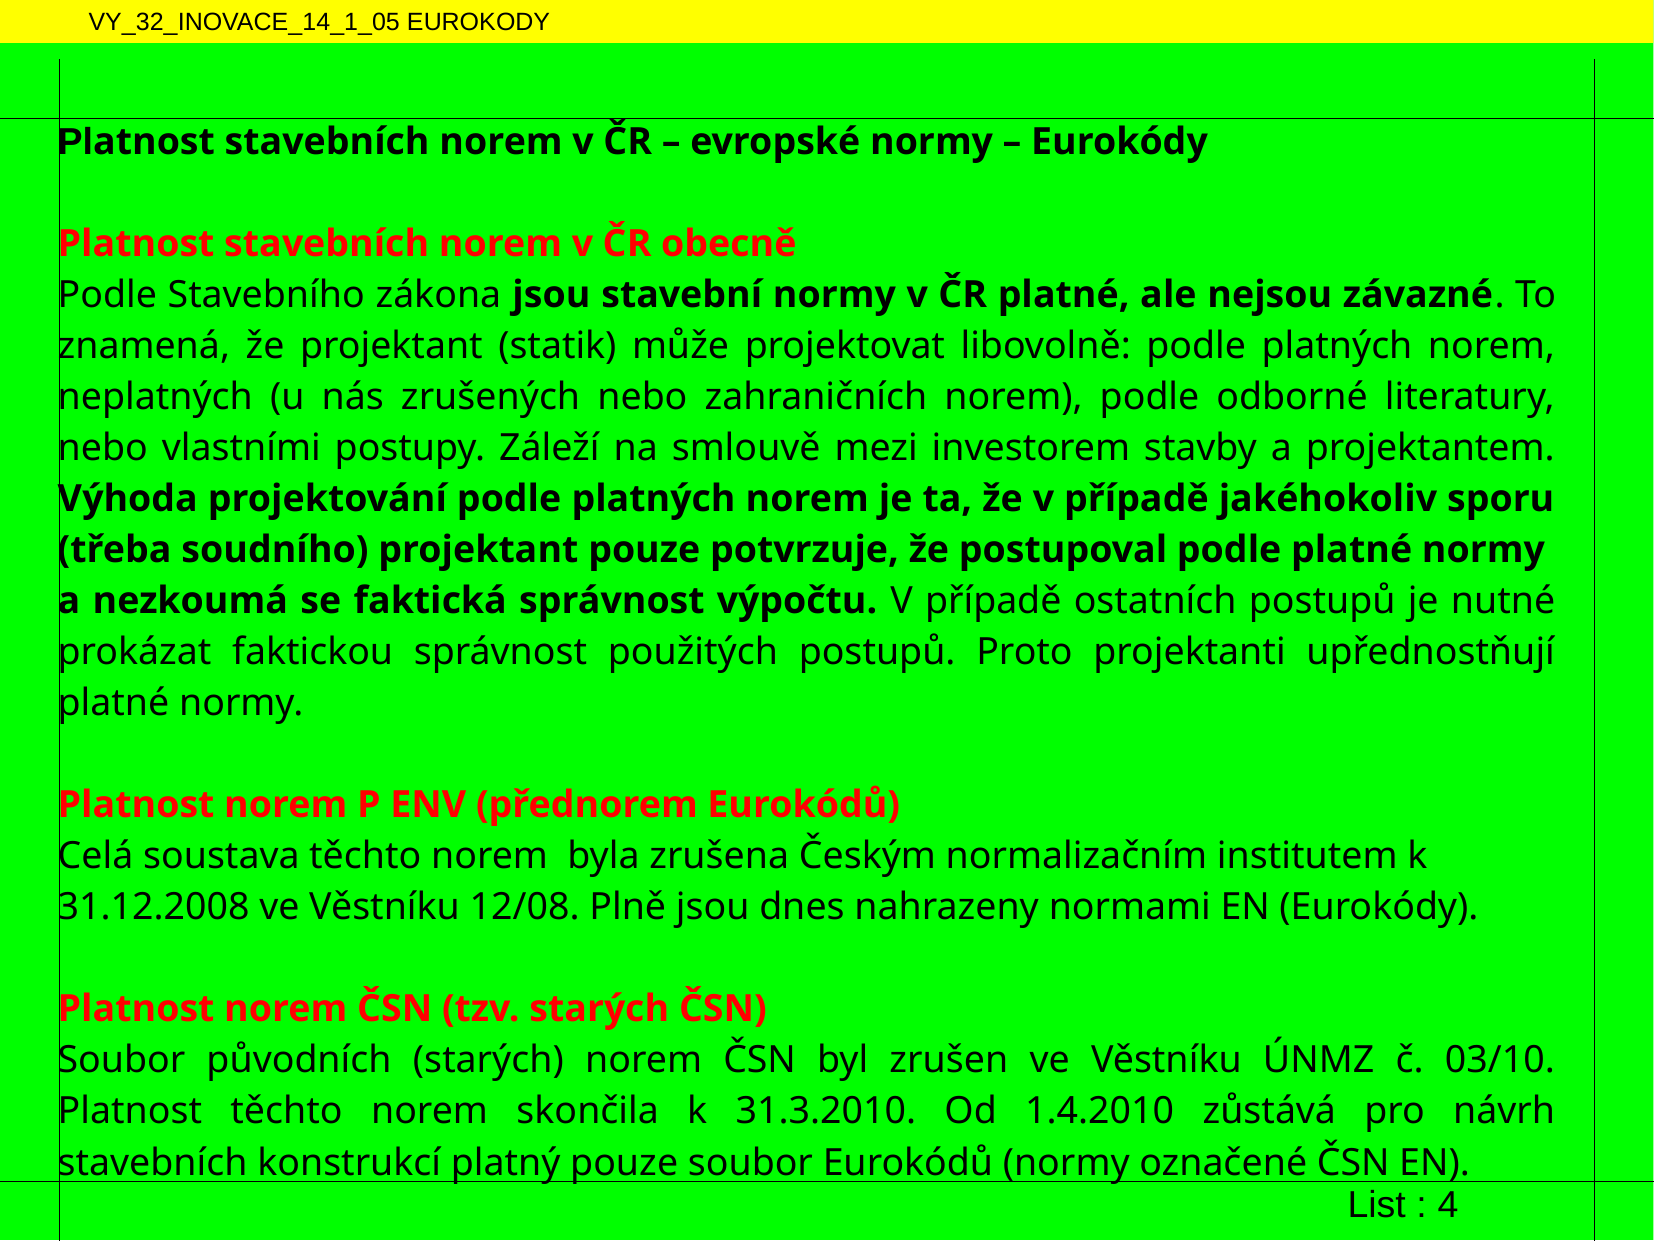

VY_32_INOVACE_14_1_05 EUROKODY
Platnost stavebních norem v ČR – evropské normy – Eurokódy
Platnost stavebních norem v ČR obecně
Podle Stavebního zákona jsou stavební normy v ČR platné, ale nejsou závazné. To znamená, že projektant (statik) může projektovat libovolně: podle platných norem, neplatných (u nás zrušených nebo zahraničních norem), podle odborné literatury, nebo vlastními postupy. Záleží na smlouvě mezi investorem stavby a projektantem. Výhoda projektování podle platných norem je ta, že v případě jakéhokoliv sporu (třeba soudního) projektant pouze potvrzuje, že postupoval podle platné normy
a nezkoumá se faktická správnost výpočtu. V případě ostatních postupů je nutné prokázat faktickou správnost použitých postupů. Proto projektanti upřednostňují platné normy.
Platnost norem P ENV (přednorem Eurokódů)
Celá soustava těchto norem byla zrušena Českým normalizačním institutem k 31.12.2008 ve Věstníku 12/08. Plně jsou dnes nahrazeny normami EN (Eurokódy).
Platnost norem ČSN (tzv. starých ČSN)
Soubor původních (starých) norem ČSN byl zrušen ve Věstníku ÚNMZ č. 03/10. Platnost těchto norem skončila k 31.3.2010. Od 1.4.2010 zůstává pro návrh stavebních konstrukcí platný pouze soubor Eurokódů (normy označené ČSN EN).
List :